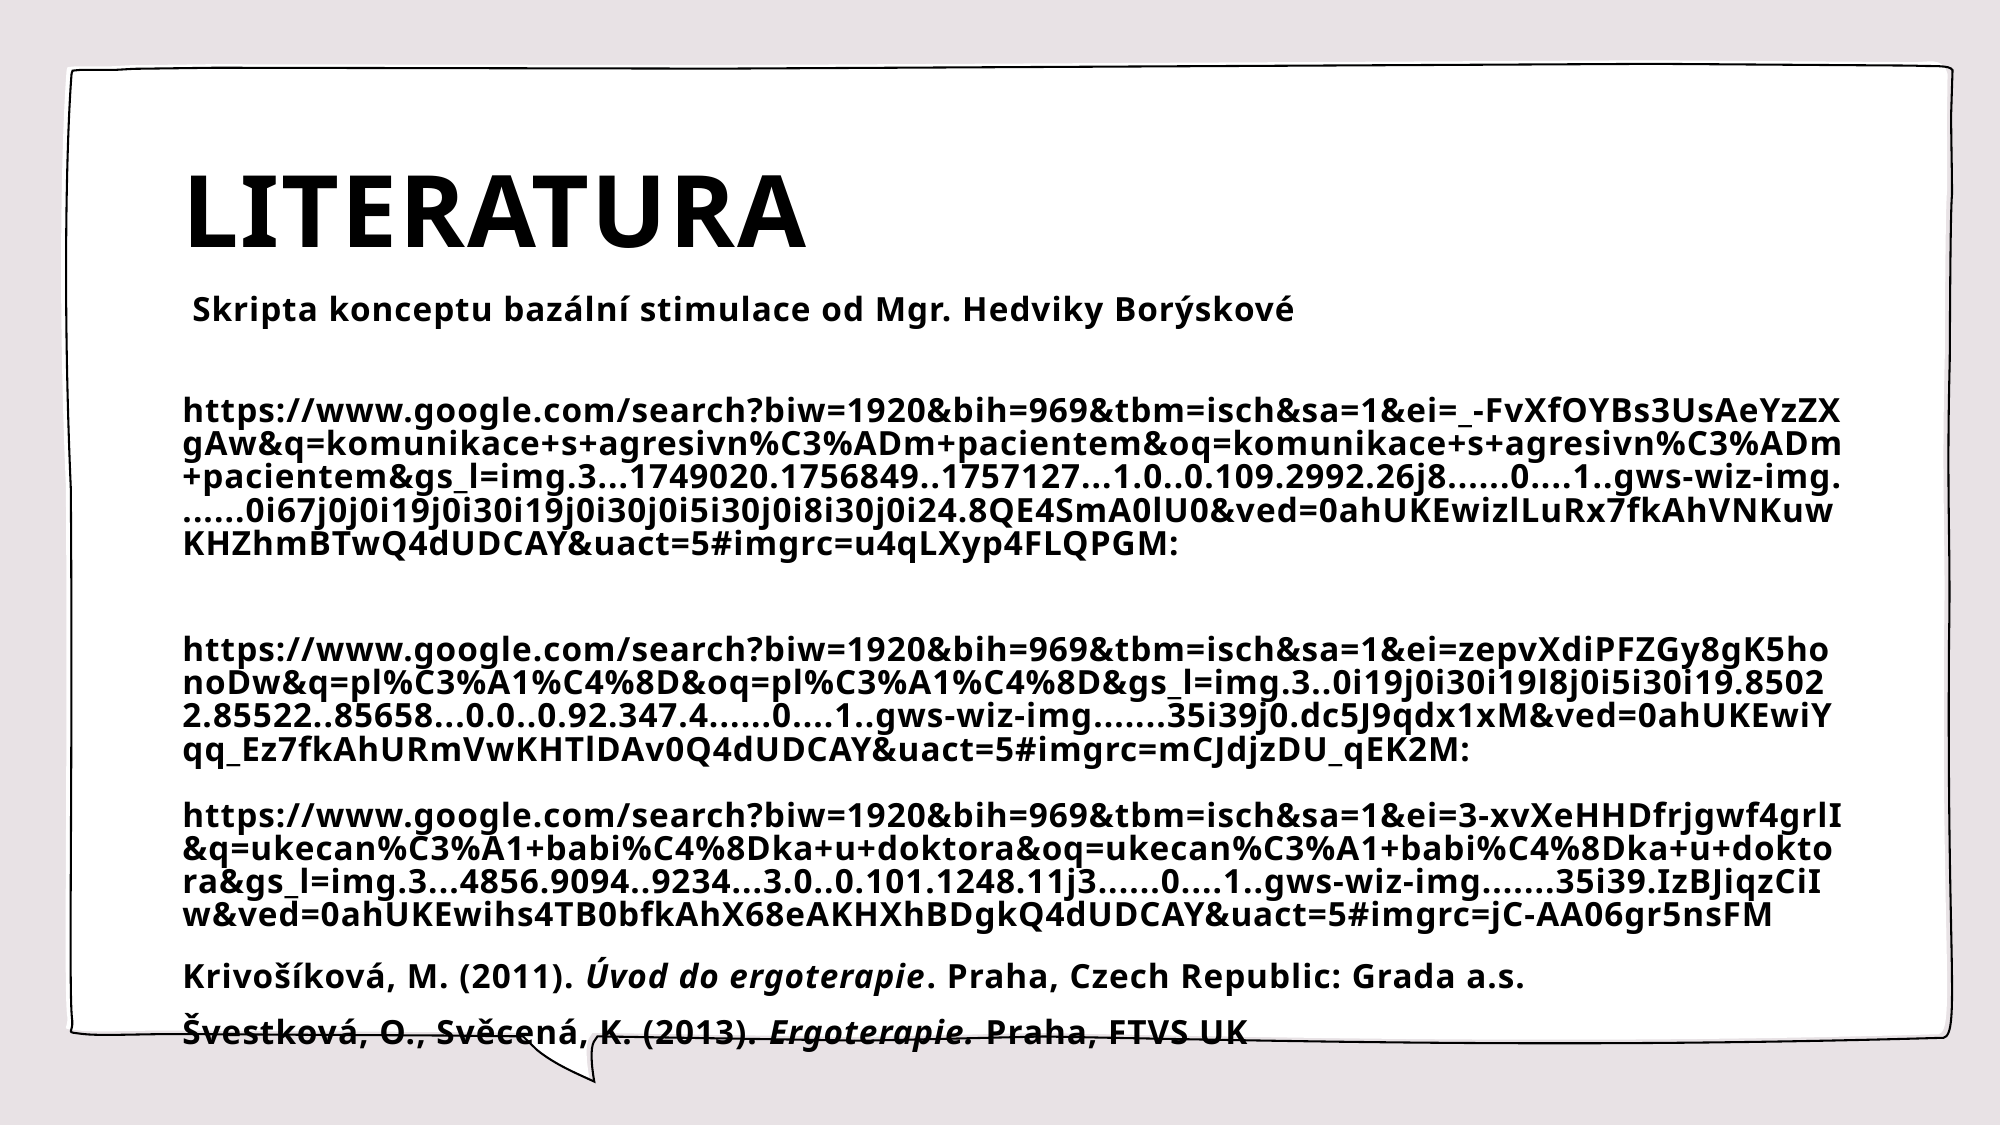

# LITERATURA
 Skripta konceptu bazální stimulace od Mgr. Hedviky Borýskové
 https://www.google.com/search?biw=1920&bih=969&tbm=isch&sa=1&ei=_-FvXfOYBs3UsAeYzZXgAw&q=komunikace+s+agresivn%C3%ADm+pacientem&oq=komunikace+s+agresivn%C3%ADm+pacientem&gs_l=img.3...1749020.1756849..1757127...1.0..0.109.2992.26j8......0....1..gws-wiz-img.......0i67j0j0i19j0i30i19j0i30j0i5i30j0i8i30j0i24.8QE4SmA0lU0&ved=0ahUKEwizlLuRx7fkAhVNKuwKHZhmBTwQ4dUDCAY&uact=5#imgrc=u4qLXyp4FLQPGM:
 https://www.google.com/search?biw=1920&bih=969&tbm=isch&sa=1&ei=zepvXdiPFZGy8gK5honoDw&q=pl%C3%A1%C4%8D&oq=pl%C3%A1%C4%8D&gs_l=img.3..0i19j0i30i19l8j0i5i30i19.85022.85522..85658...0.0..0.92.347.4......0....1..gws-wiz-img.......35i39j0.dc5J9qdx1xM&ved=0ahUKEwiYqq_Ez7fkAhURmVwKHTlDAv0Q4dUDCAY&uact=5#imgrc=mCJdjzDU_qEK2M:
https://www.google.com/search?biw=1920&bih=969&tbm=isch&sa=1&ei=3-xvXeHHDfrjgwf4grlI&q=ukecan%C3%A1+babi%C4%8Dka+u+doktora&oq=ukecan%C3%A1+babi%C4%8Dka+u+doktora&gs_l=img.3...4856.9094..9234...3.0..0.101.1248.11j3......0....1..gws-wiz-img.......35i39.IzBJiqzCiIw&ved=0ahUKEwihs4TB0bfkAhX68eAKHXhBDgkQ4dUDCAY&uact=5#imgrc=jC-AA06gr5nsFM
Krivošíková, M. (2011). Úvod do ergoterapie. Praha, Czech Republic: Grada a.s.
Švestková, O., Svěcená, K. (2013). Ergoterapie. Praha, FTVS UK